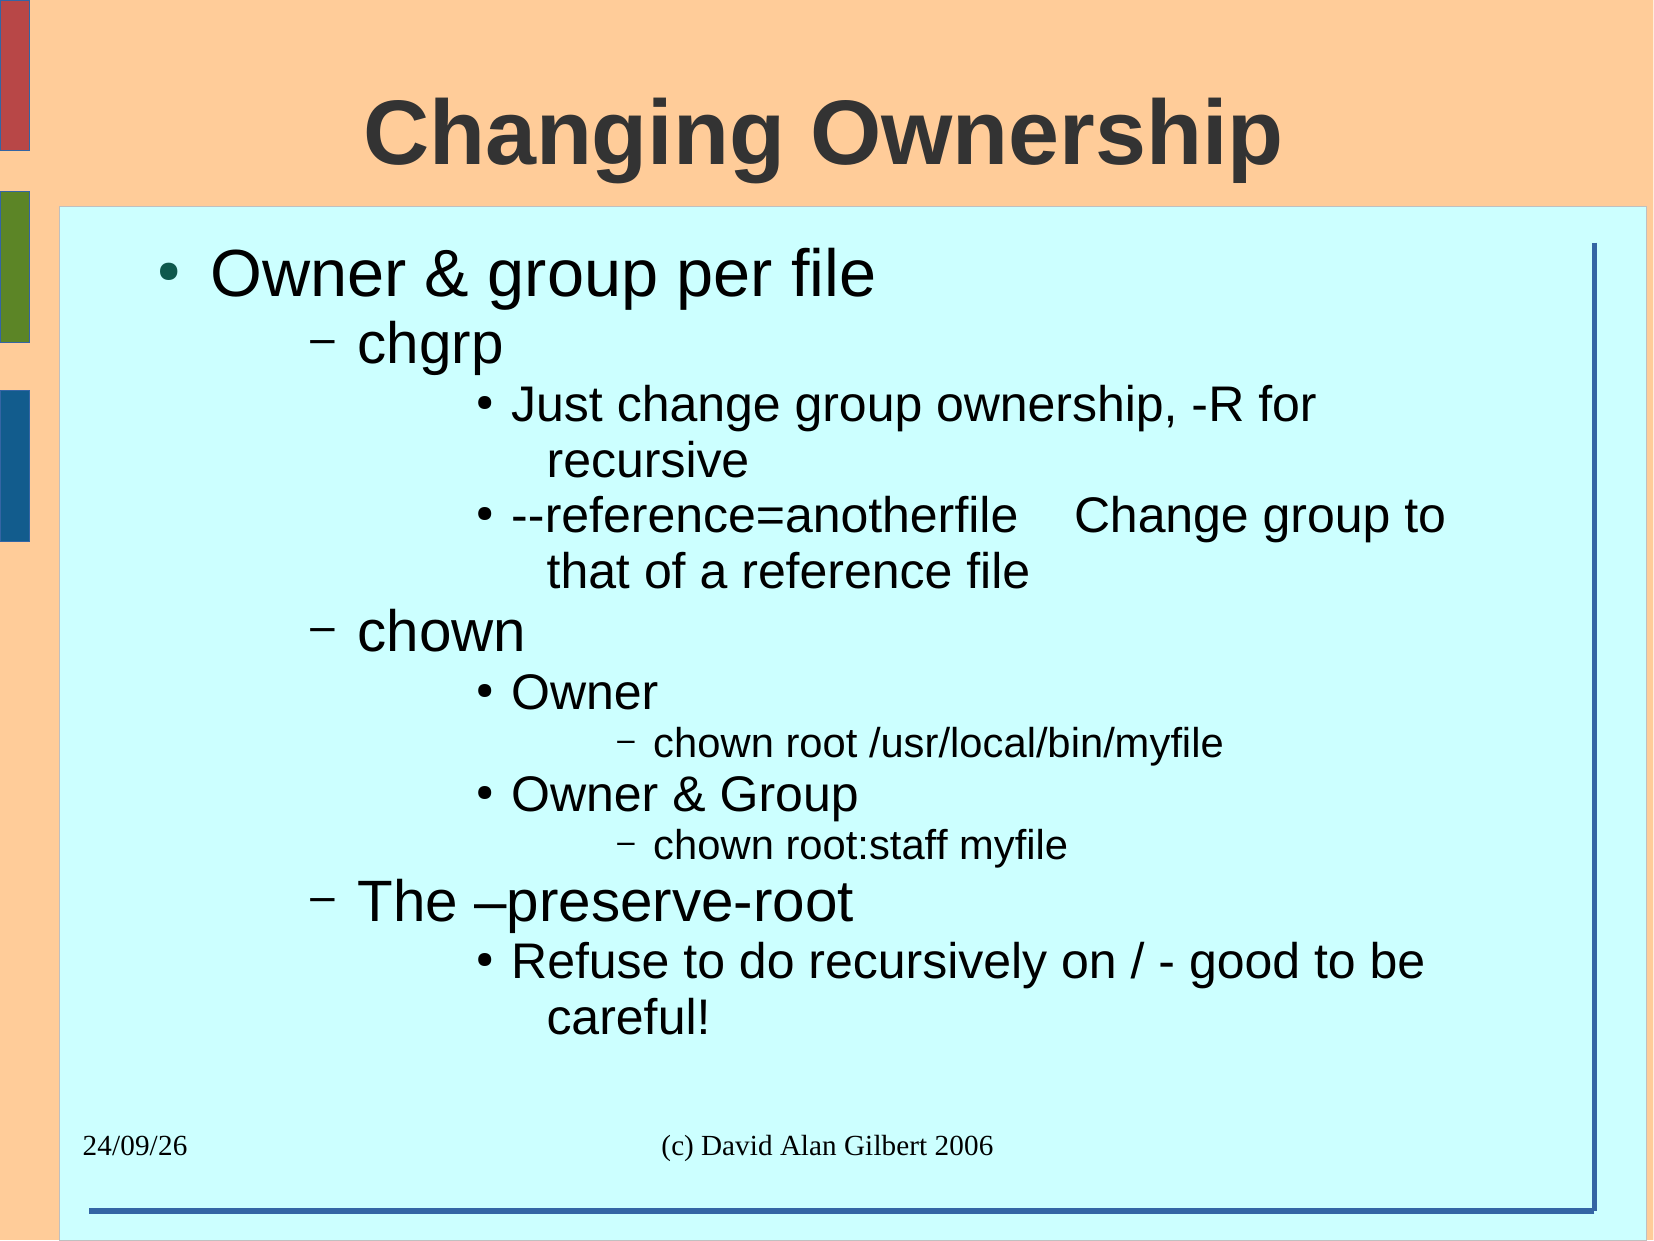

# Changing Ownership
Owner & group per file
chgrp
Just change group ownership, -R for recursive
--reference=anotherfile Change group to that of a reference file
chown
Owner
chown root /usr/local/bin/myfile
Owner & Group
chown root:staff myfile
The –preserve-root
Refuse to do recursively on / - good to be careful!
(c) David Alan Gilbert 2006